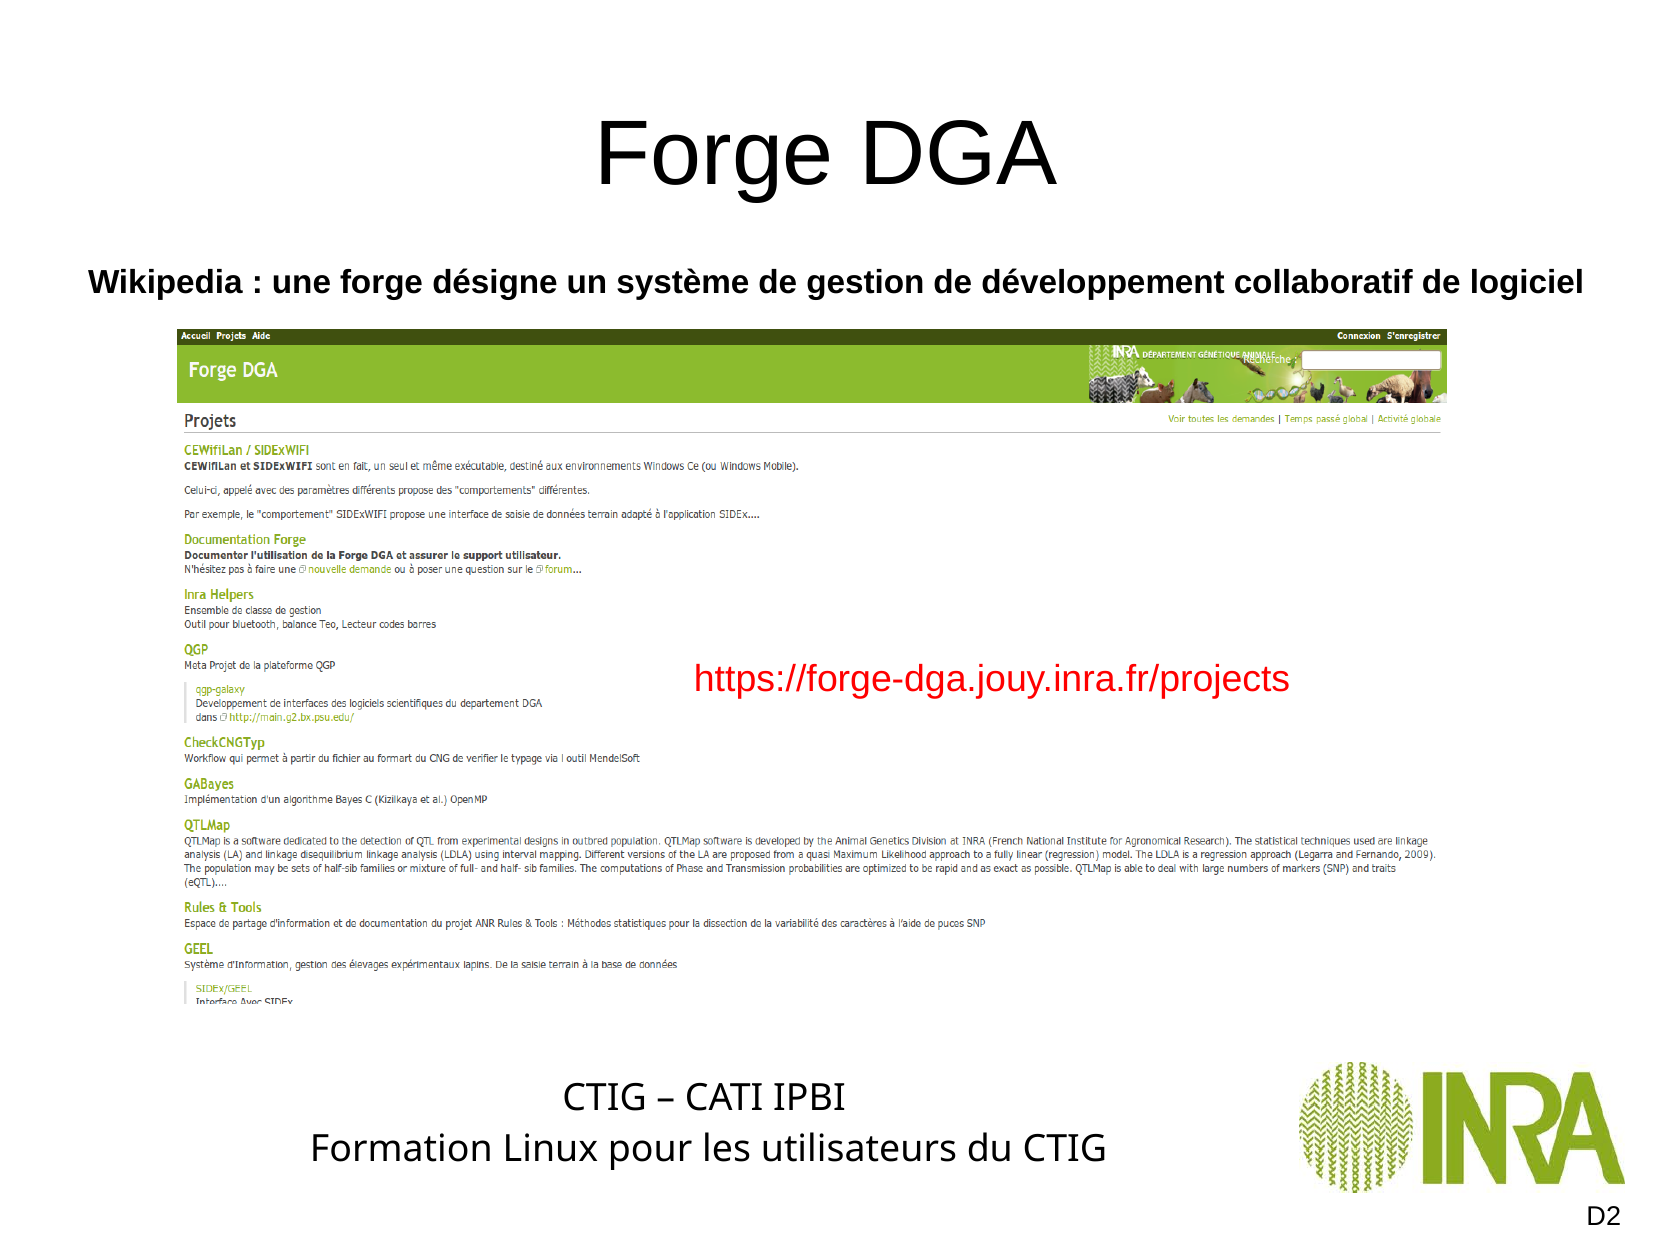

# Forge DGA
Wikipedia : une forge désigne un système de gestion de développement collaboratif de logiciel
https://forge-dga.jouy.inra.fr/projects
CTIG – CATI IPBI
Formation Linux pour les utilisateurs du CTIG
D